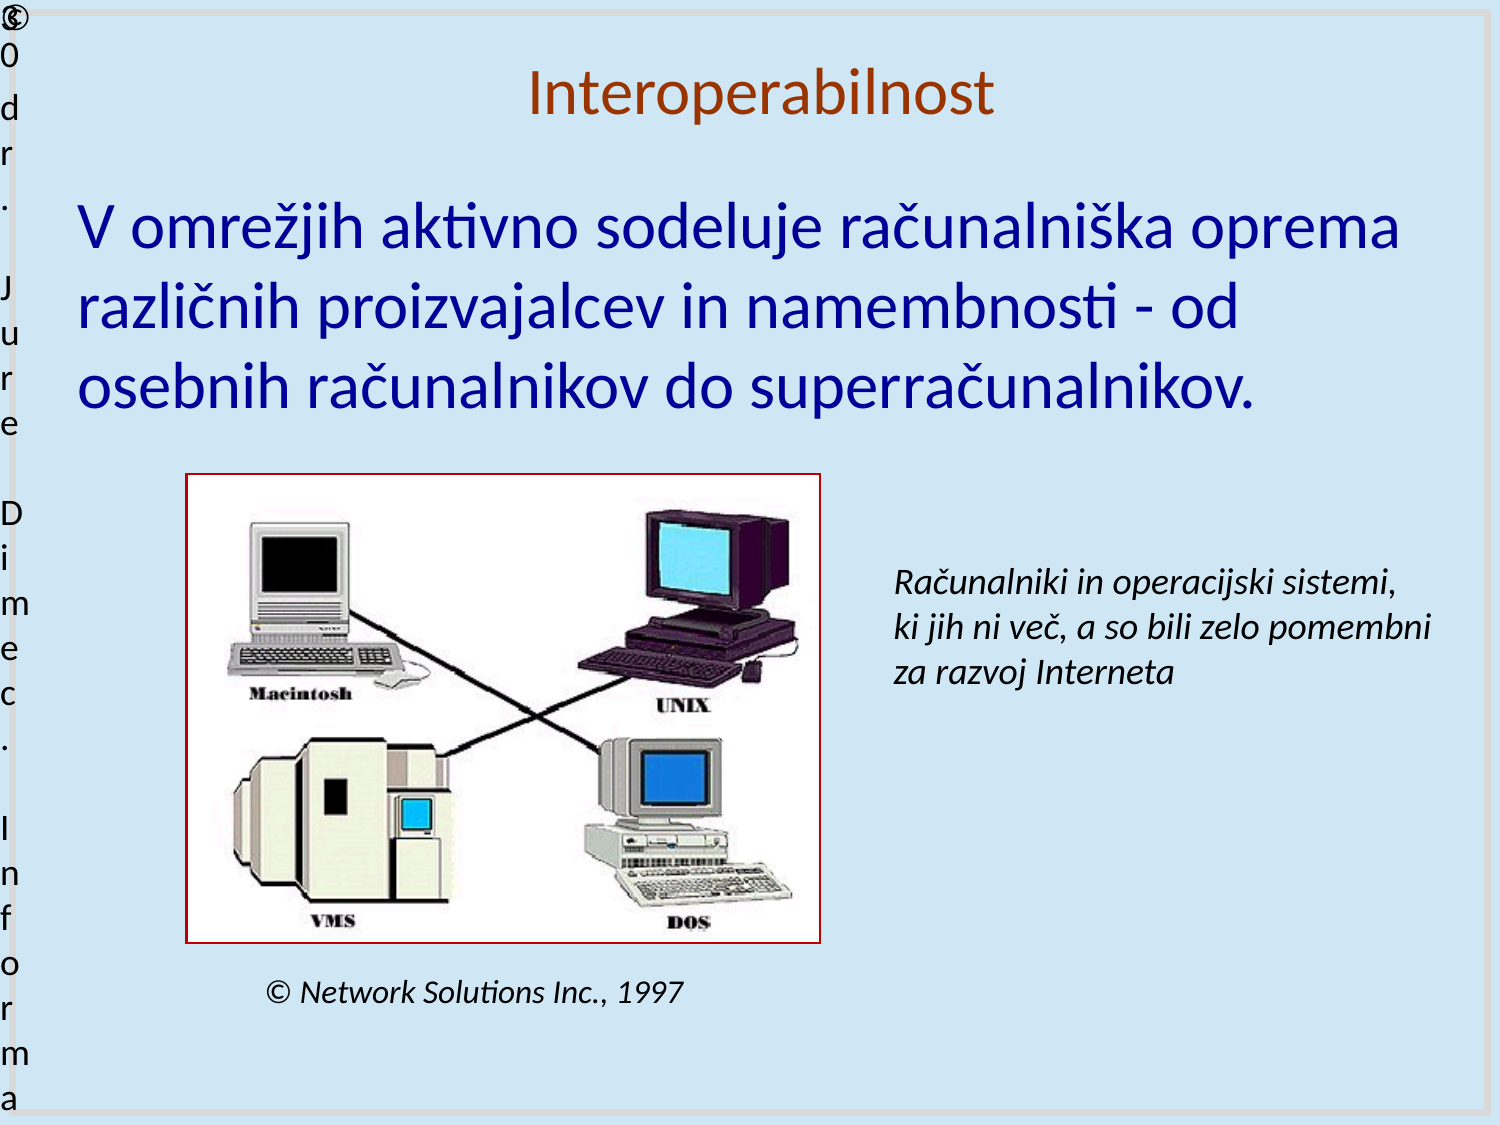

© dr. Jure Dimec. Informacijski viri na Internetu (2012 / 13). Uvod in zgodovina Interneta.
# Interoperabilnost
V omrežjih aktivno sodeluje računalniška oprema različnih proizvajalcev in namembnosti - od osebnih računalnikov do superračunalnikov.
Računalniki in operacijski sistemi,
ki jih ni več, a so bili zelo pomembni
za razvoj Interneta
© Network Solutions Inc., 1997